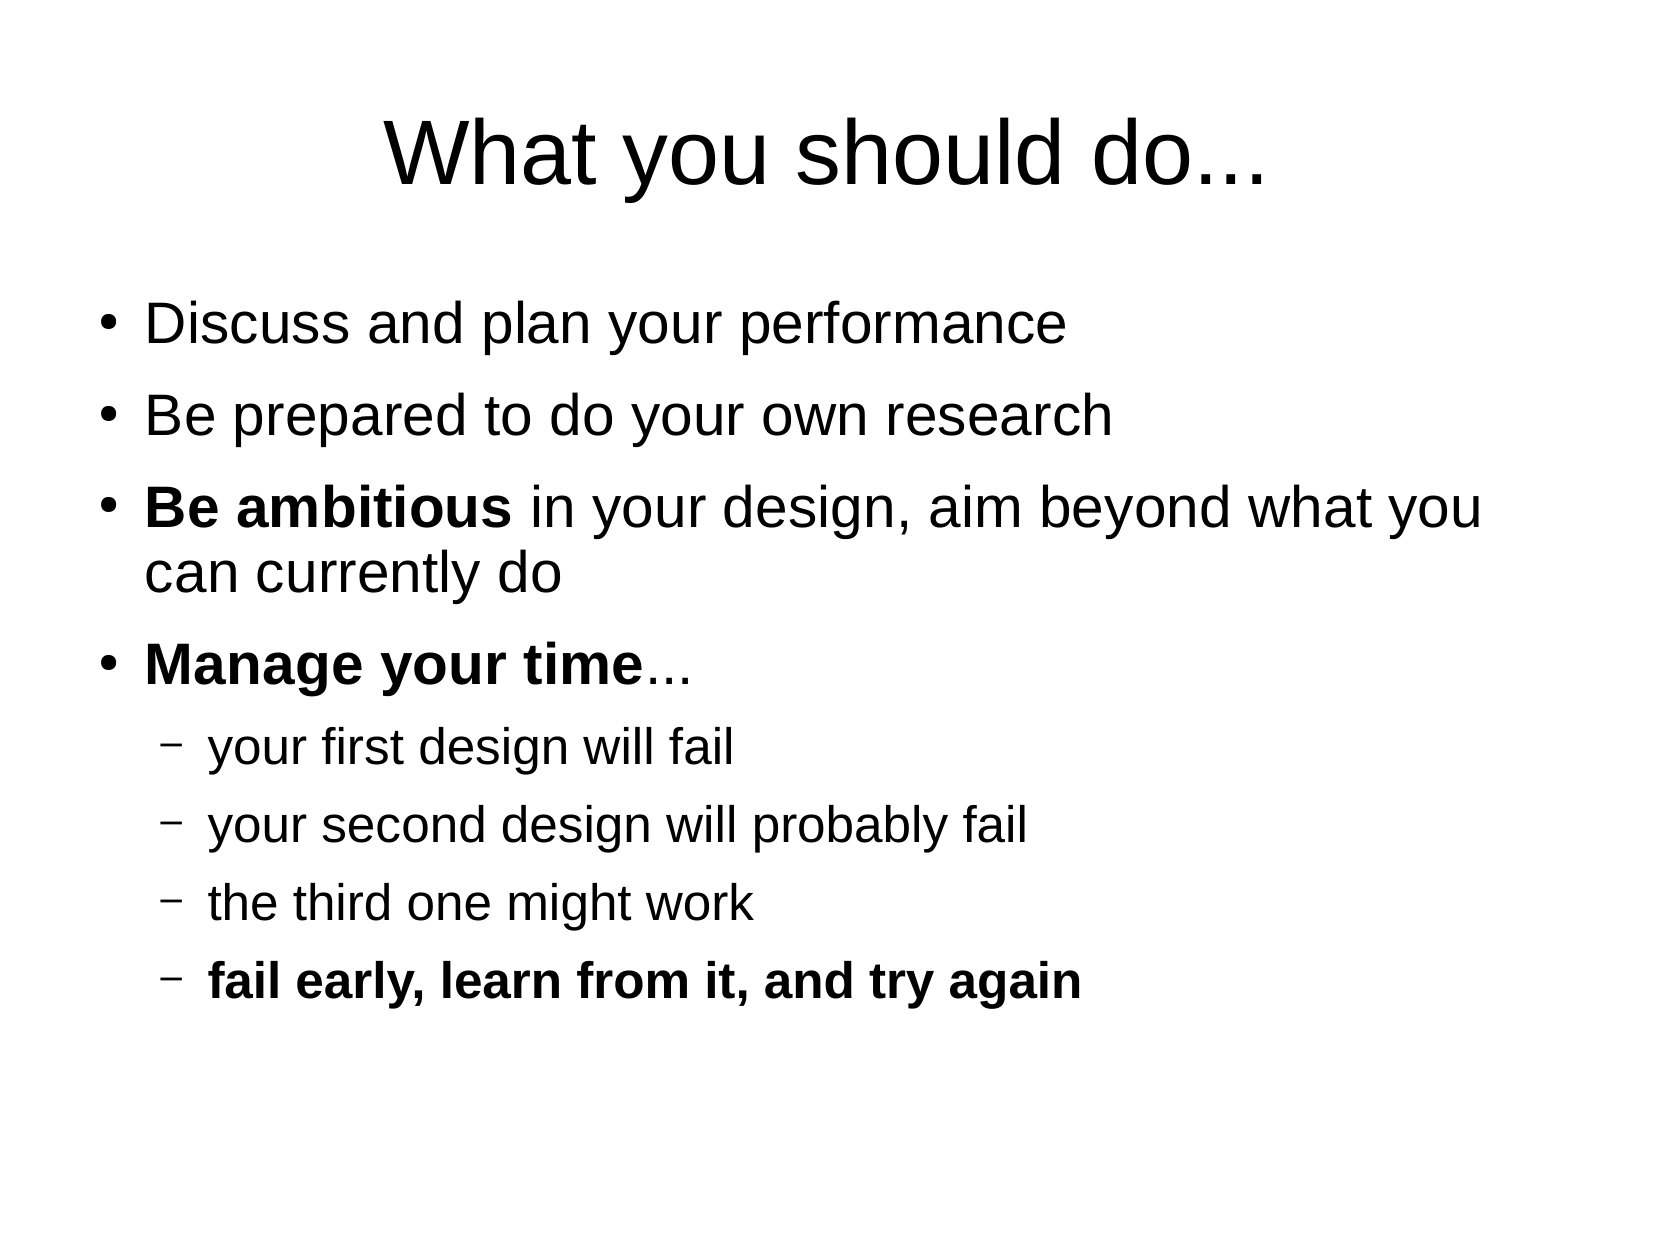

# What you should do...
Discuss and plan your performance
Be prepared to do your own research
Be ambitious in your design, aim beyond what you can currently do
Manage your time...
your first design will fail
your second design will probably fail
the third one might work
fail early, learn from it, and try again